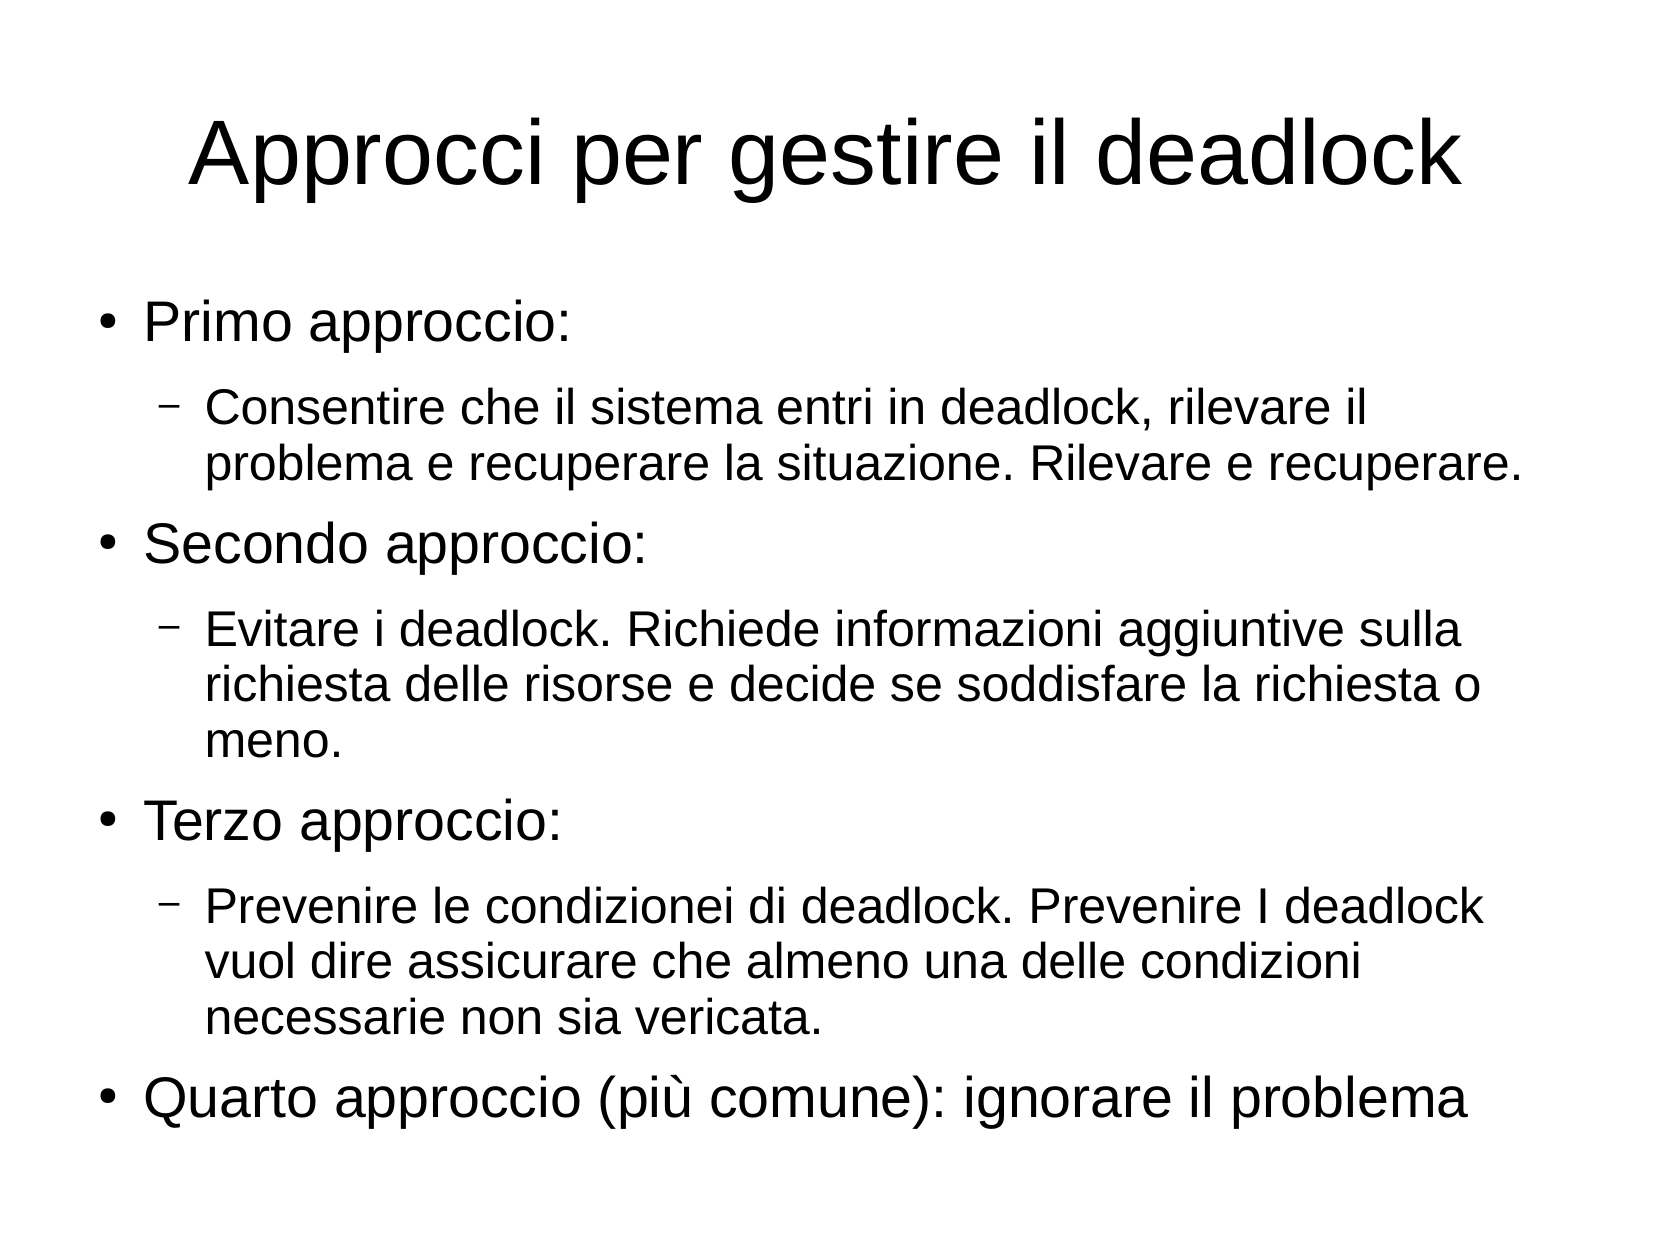

# Approcci per gestire il deadlock
Primo approccio:
Consentire che il sistema entri in deadlock, rilevare il problema e recuperare la situazione. Rilevare e recuperare.
Secondo approccio:
Evitare i deadlock. Richiede informazioni aggiuntive sulla richiesta delle risorse e decide se soddisfare la richiesta o meno.
Terzo approccio:
Prevenire le condizionei di deadlock. Prevenire I deadlock vuol dire assicurare che almeno una delle condizioni necessarie non sia vericata.
Quarto approccio (più comune): ignorare il problema